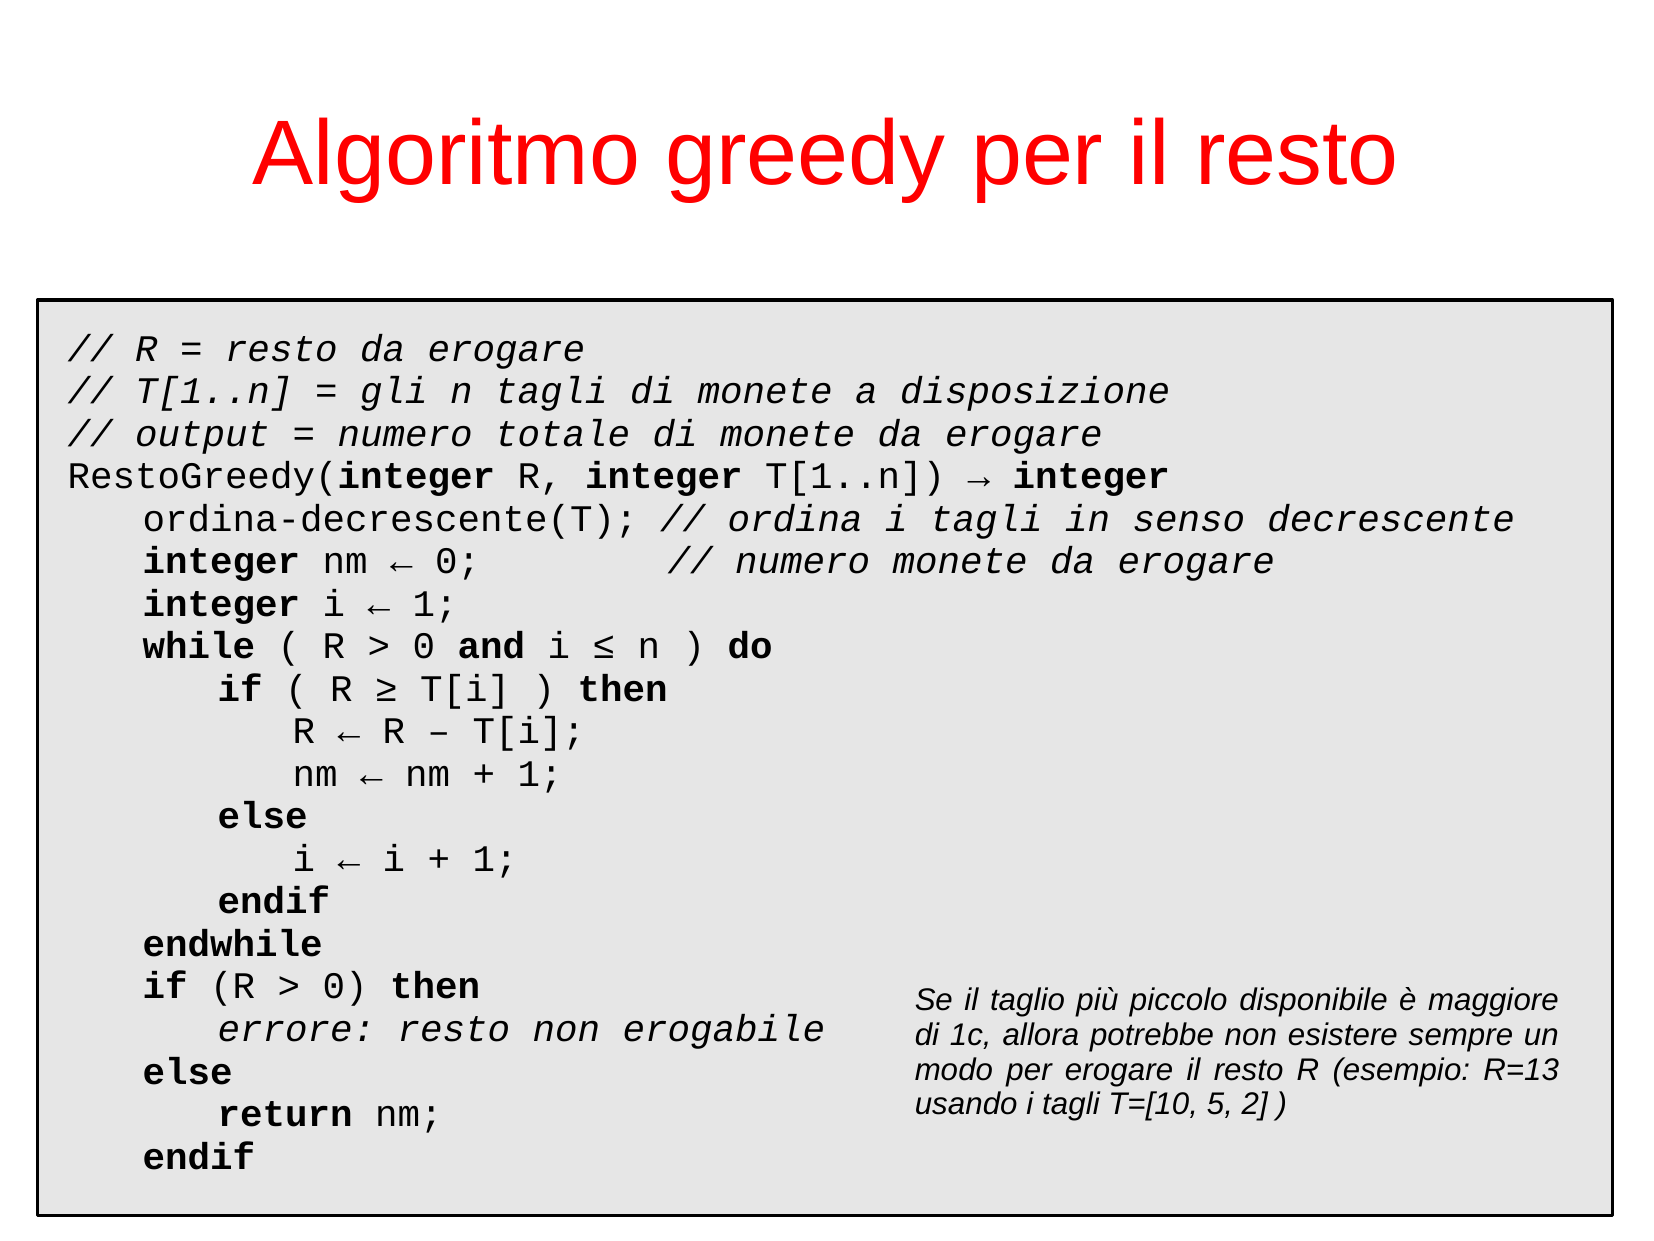

# Algoritmo greedy per il resto
// R = resto da erogare
// T[1..n] = gli n tagli di monete a disposizione
// output = numero totale di monete da erogare
RestoGreedy(integer R, integer T[1..n]) → integer
	ordina-decrescente(T); // ordina i tagli in senso decrescente
	integer nm ← 0;			// numero monete da erogare
	integer i ← 1;
	while ( R > 0 and i ≤ n ) do
		if ( R ≥ T[i] ) then
			R ← R – T[i];
			nm ← nm + 1;
		else
			i ← i + 1;
		endif
	endwhile
	if (R > 0) then
		errore: resto non erogabile
	else
		return nm;
	endif
Se il taglio più piccolo disponibile è maggiore di 1c, allora potrebbe non esistere sempre un modo per erogare il resto R (esempio: R=13 usando i tagli T=[10, 5, 2] )
Tecniche Greedy
8